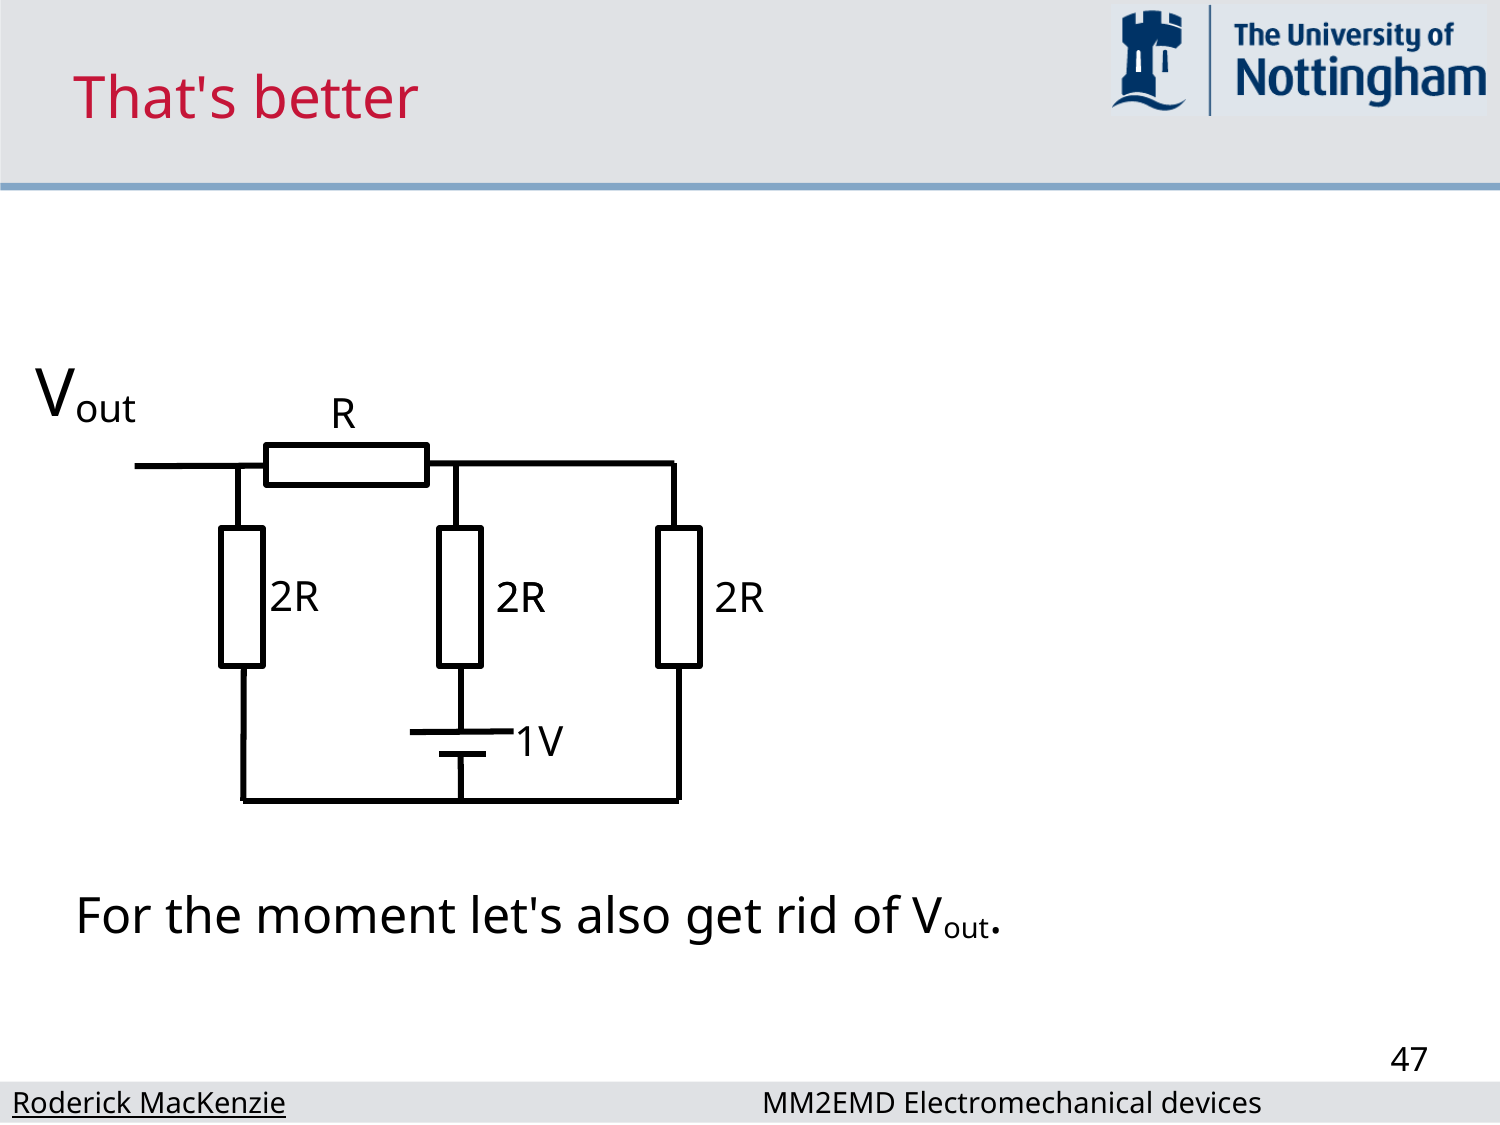

# That's better
Vout
R
2R
2R
2R
2R
1V
For the moment let's also get rid of Vout.